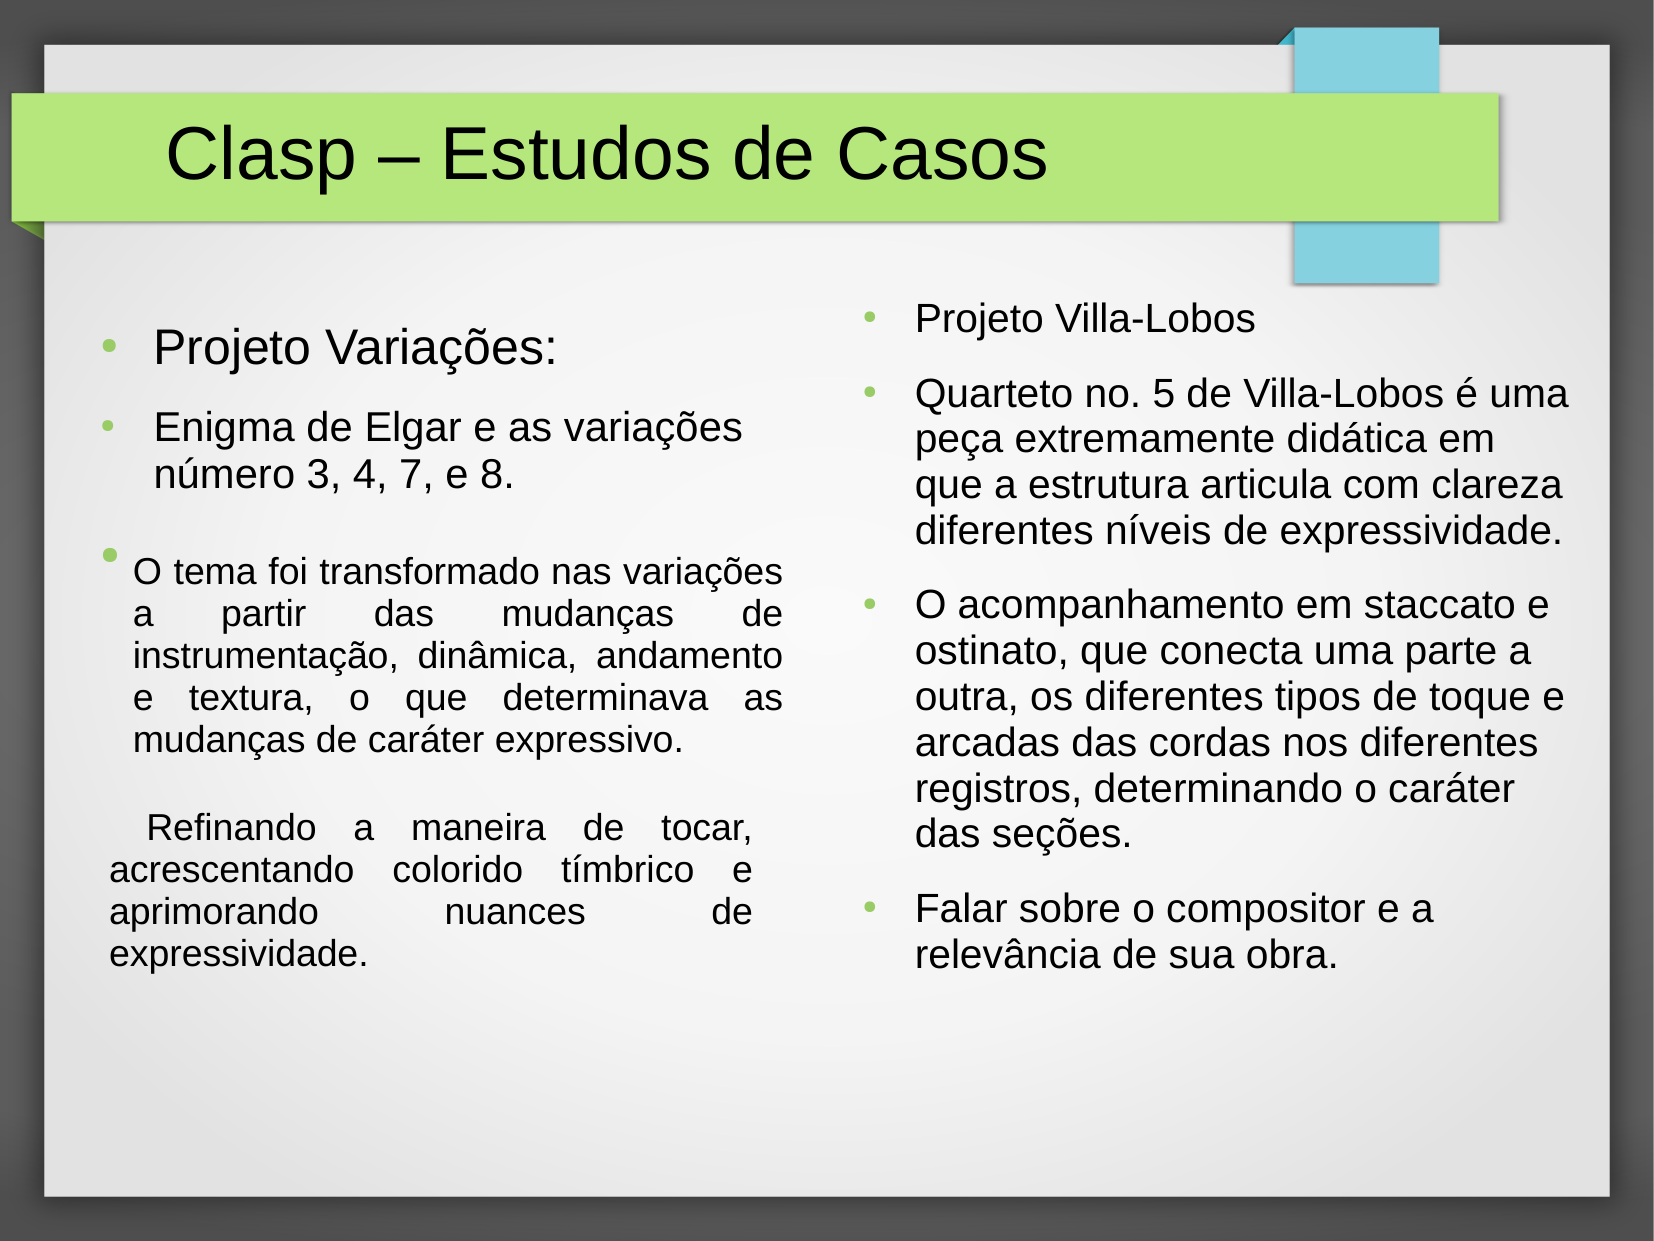

# Clasp – Estudos de Casos
Projeto Villa-Lobos
Quarteto no. 5 de Villa-Lobos é uma peça extremamente didática em que a estrutura articula com clareza diferentes níveis de expressividade.
O acompanhamento em staccato e ostinato, que conecta uma parte a outra, os diferentes tipos de toque e arcadas das cordas nos diferentes registros, determinando o caráter das seções.
Falar sobre o compositor e a relevância de sua obra.
Projeto Variações:
Enigma de Elgar e as variações número 3, 4, 7, e 8.
O tema foi transformado nas variações a partir das mudanças de instrumentação, dinâmica, andamento e textura, o que determinava as mudanças de caráter expressivo.
 Refinando a maneira de tocar, acrescentando colorido tímbrico e aprimorando nuances de expressividade.